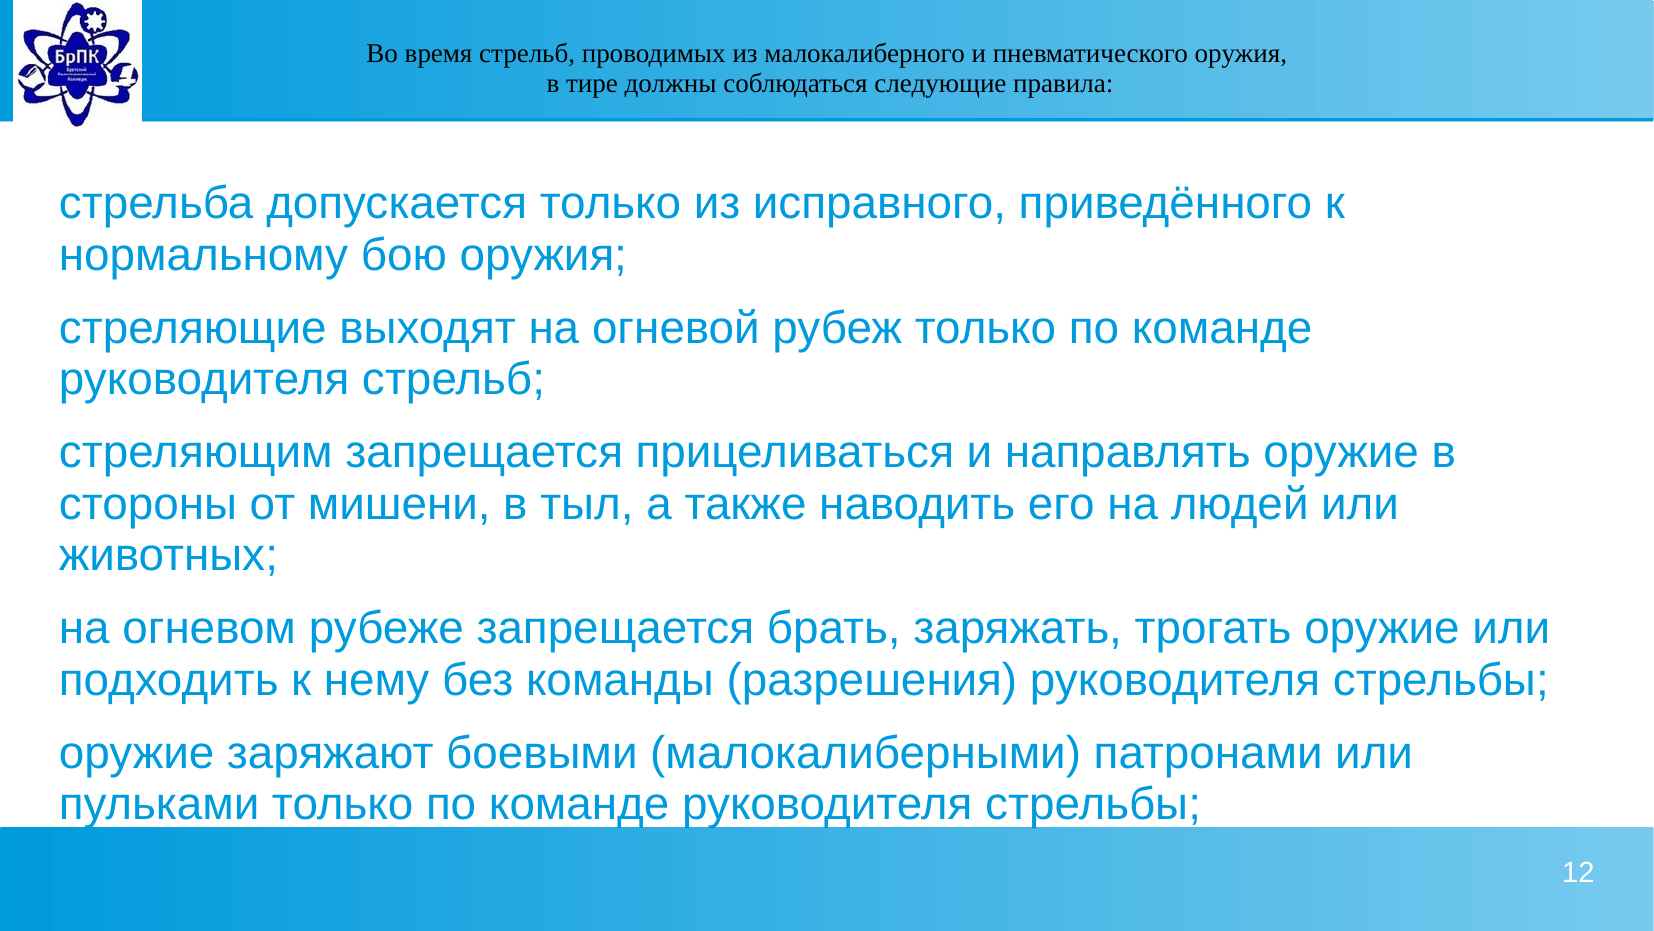

# Во время стрельб, проводимых из малокалиберного и пневматического оружия, в тире должны соблюдаться следующие правила:
стрельба допускается только из исправного, приведённого к нормальному бою оружия;
стреляющие выходят на огневой рубеж только по команде руководителя стрельб;
стреляющим запрещается прицеливаться и направлять оружие в стороны от мишени, в тыл, а также наводить его на людей или животных;
на огневом рубеже запрещается брать, заряжать, трогать оружие или подходить к нему без команды (разрешения) руководителя стрельбы;
оружие заряжают боевыми (малокалиберными) патронами или пульками только по команде руководителя стрельбы;
12